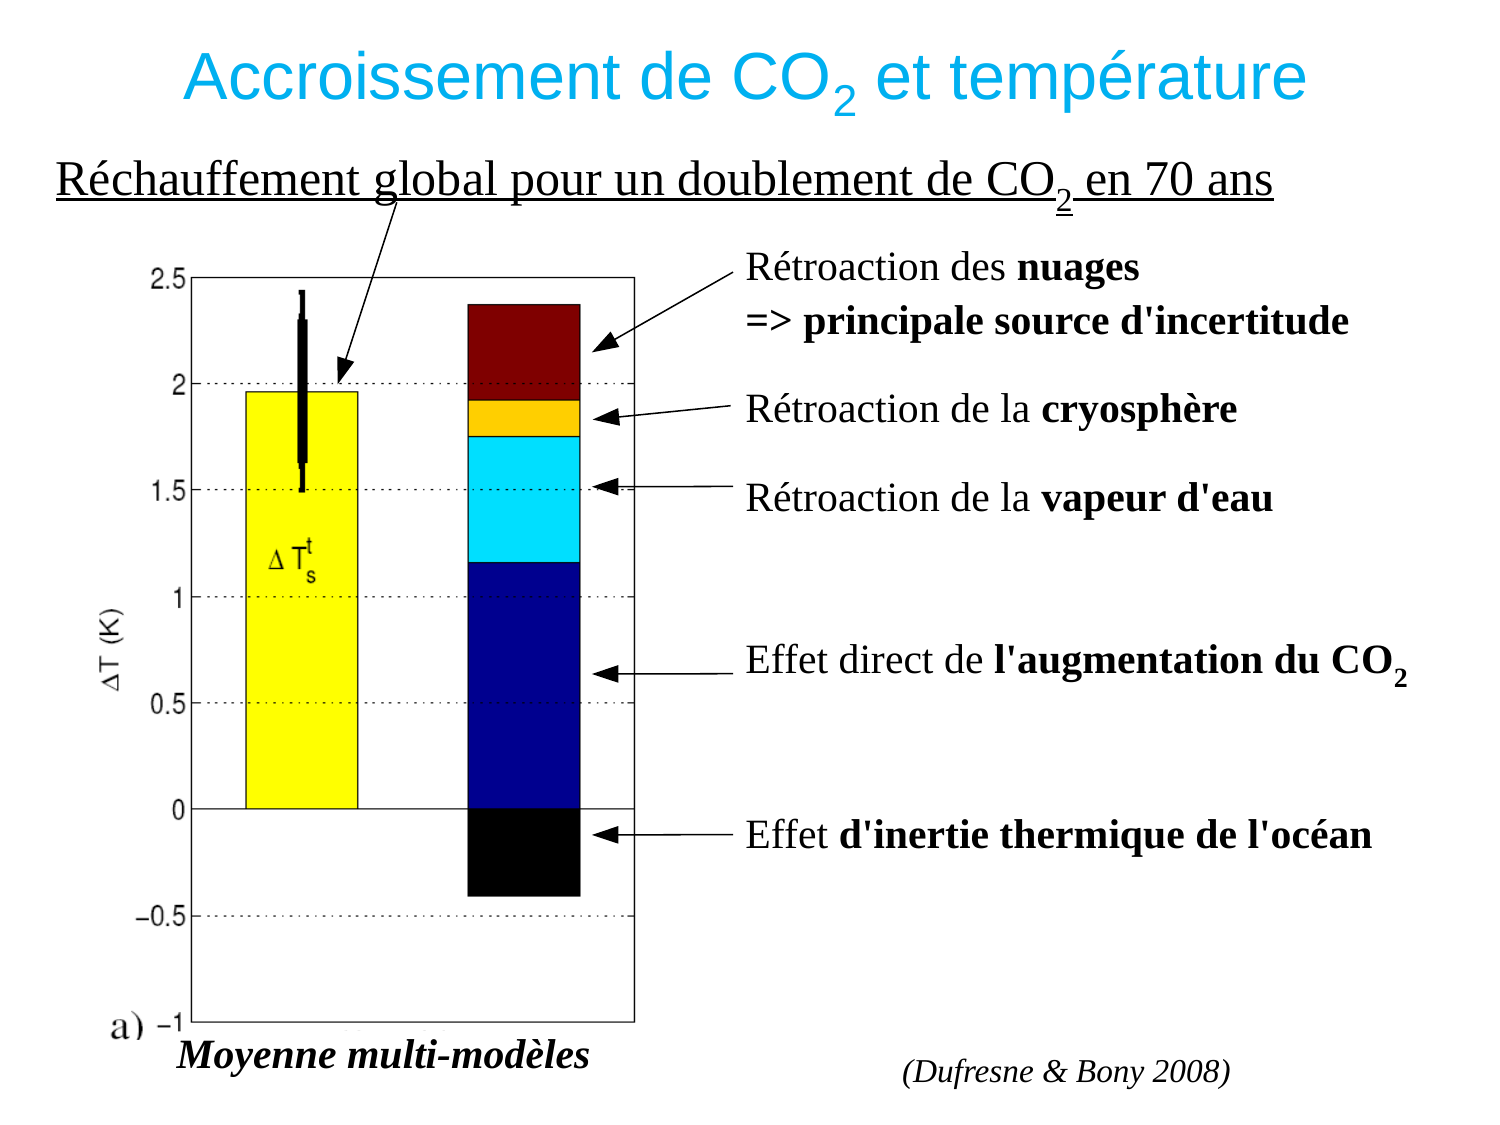

Accroissement de CO2 et température
Réchauffement global pour un doublement de CO2 en 70 ans
Rétroaction des nuages
=> principale source d'incertitude
Rétroaction de la cryosphère
Rétroaction de la vapeur d'eau
Effet direct de l'augmentation du CO2
Effet d'inertie thermique de l'océan
inter-model differences
(standard deviation)‏
Moyenne multi-modèles
(Dufresne & Bony 2008)‏